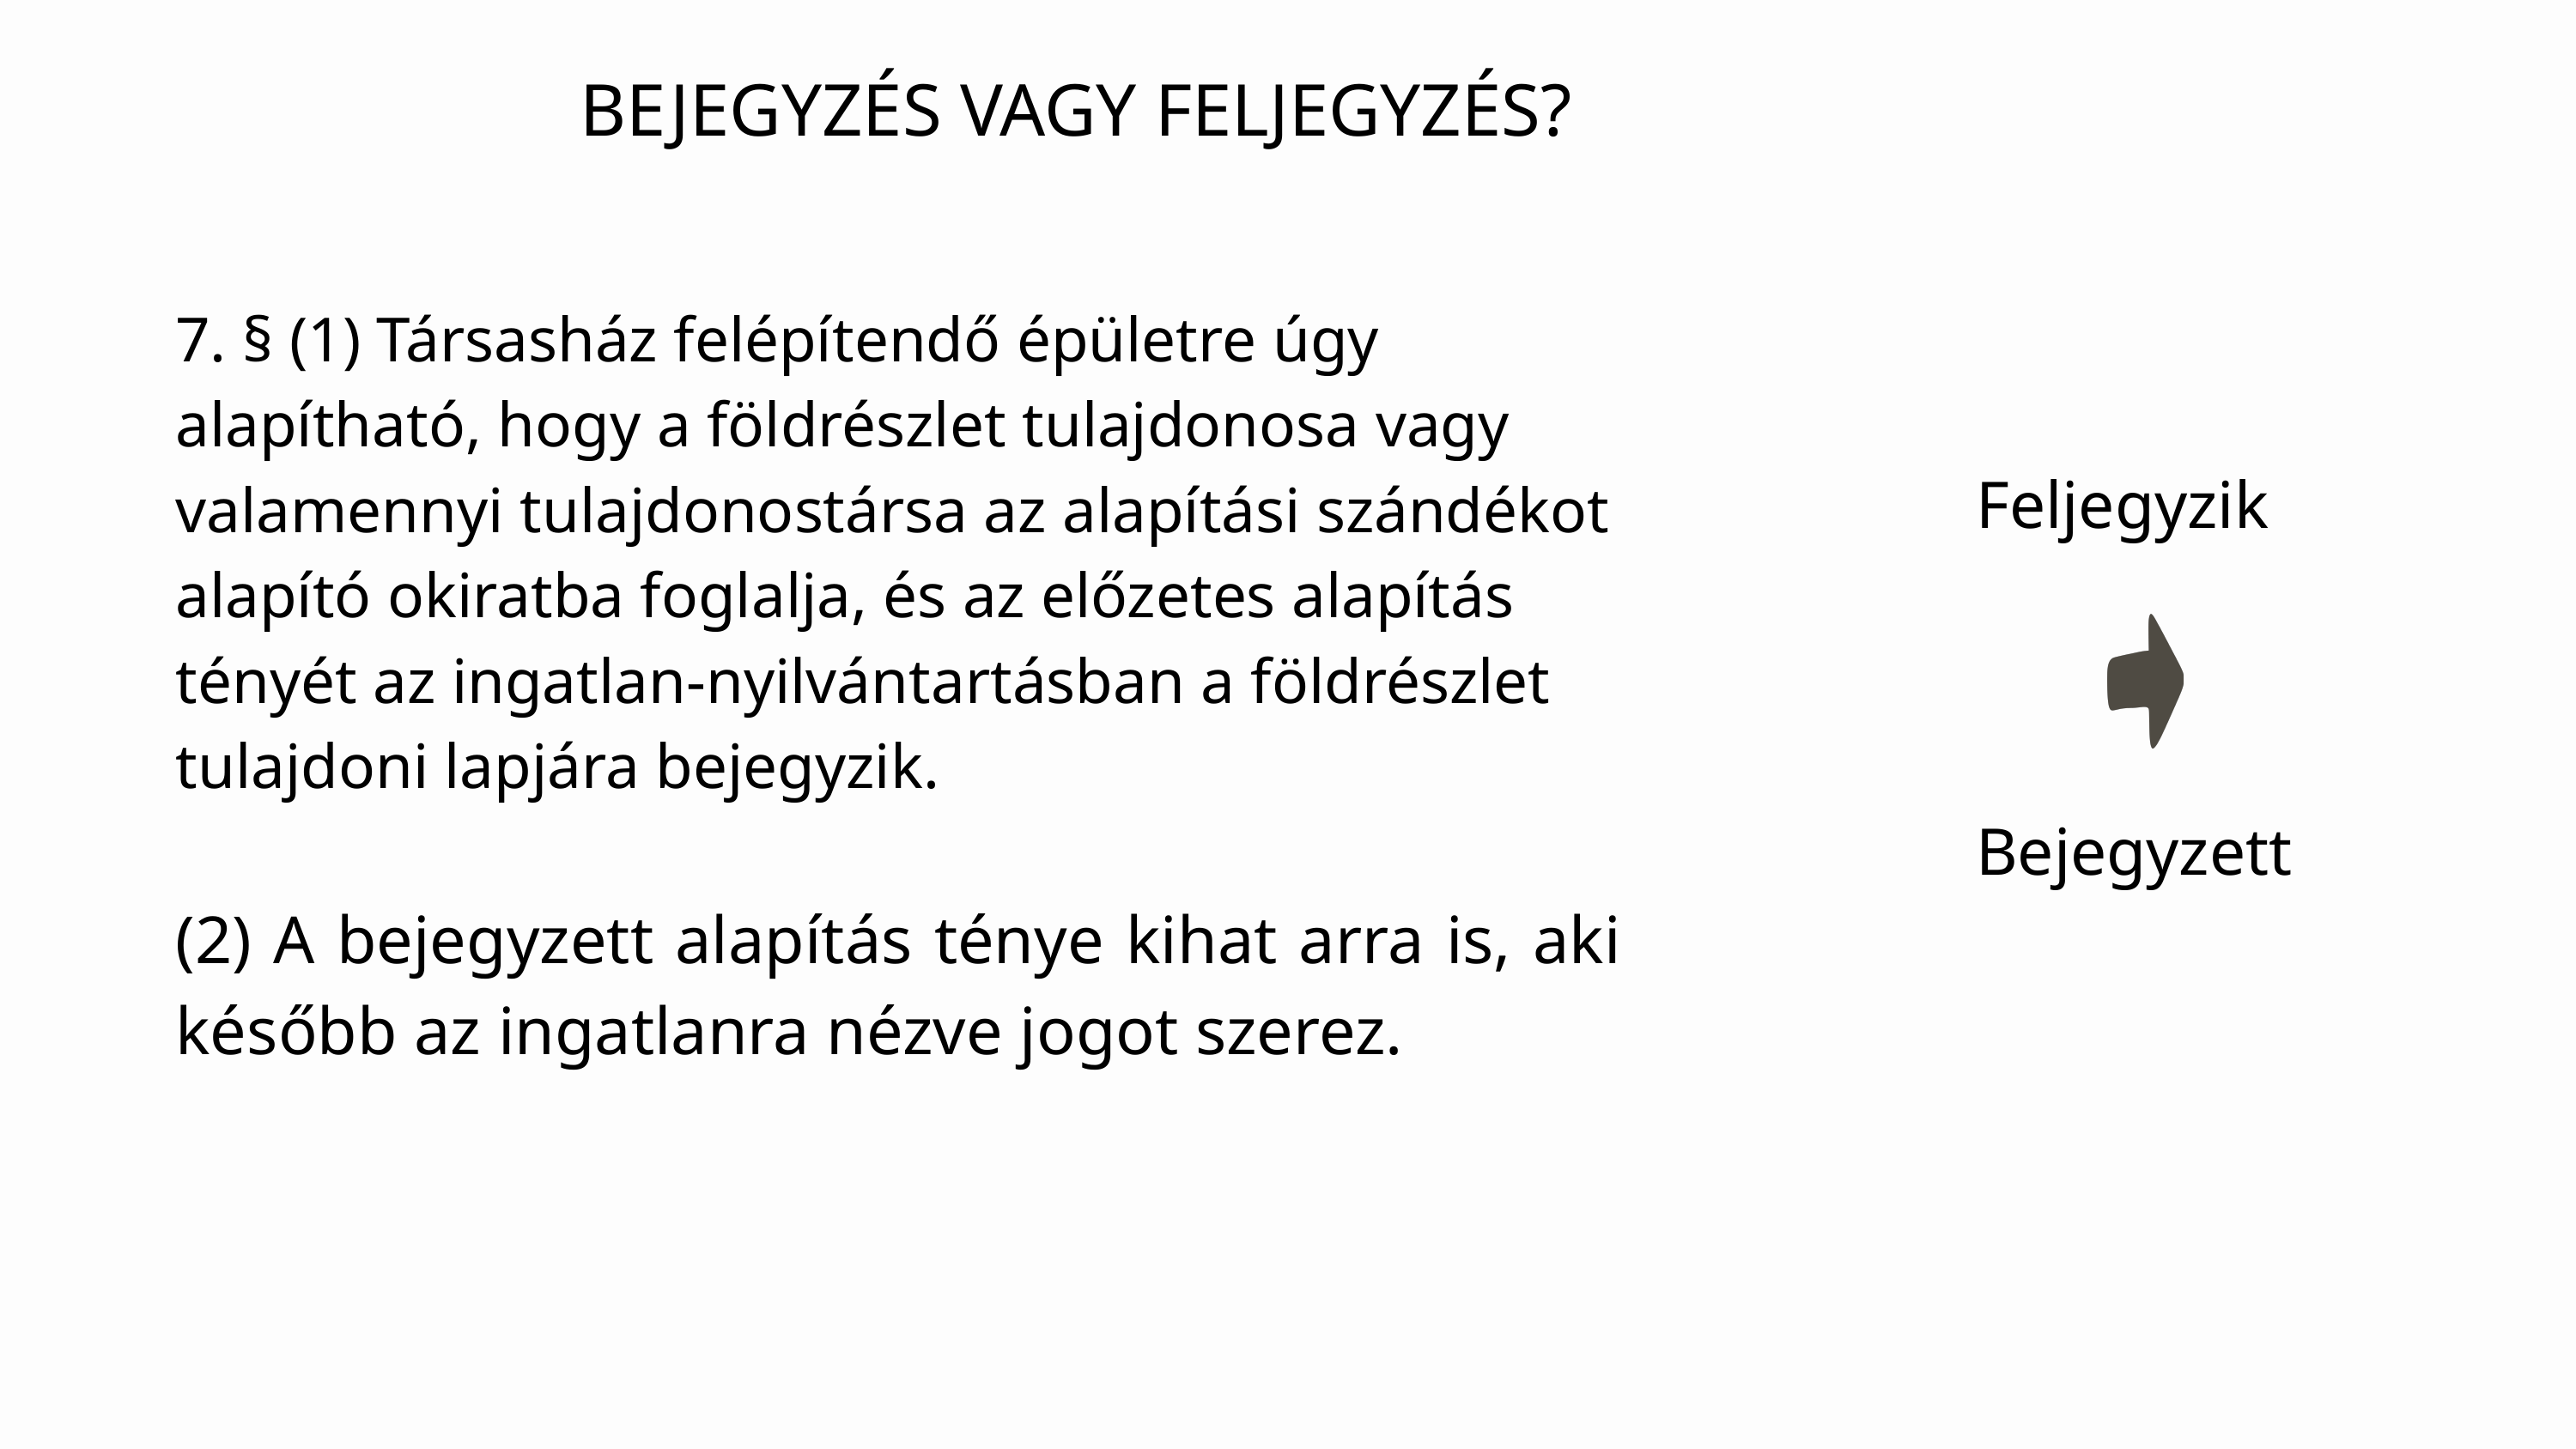

BEJEGYZÉS VAGY FELJEGYZÉS?
7. § (1) Társasház felépítendő épületre úgy alapítható, hogy a földrészlet tulajdonosa vagy valamennyi tulajdonostársa az alapítási szándékot alapító okiratba foglalja, és az előzetes alapítás tényét az ingatlan-nyilvántartásban a földrészlet tulajdoni lapjára bejegyzik.
(2) A bejegyzett alapítás ténye kihat arra is, aki később az ingatlanra nézve jogot szerez.
Feljegyzik
Bejegyzett